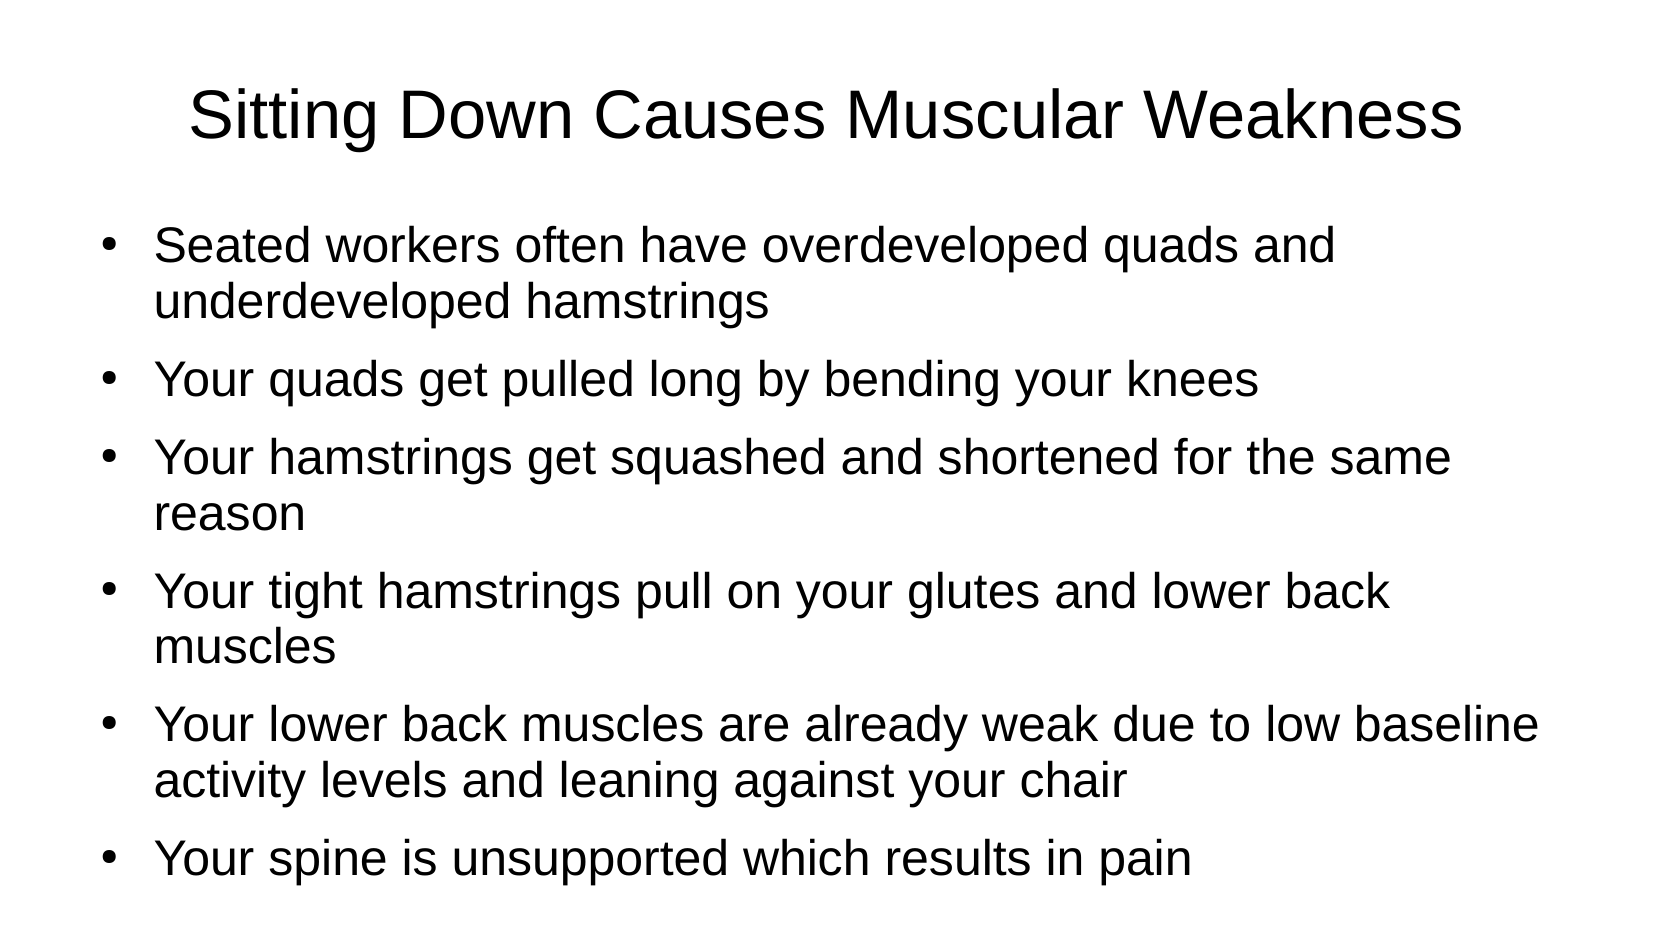

# Sitting Down Causes Muscular Weakness
Seated workers often have overdeveloped quads and underdeveloped hamstrings
Your quads get pulled long by bending your knees
Your hamstrings get squashed and shortened for the same reason
Your tight hamstrings pull on your glutes and lower back muscles
Your lower back muscles are already weak due to low baseline activity levels and leaning against your chair
Your spine is unsupported which results in pain